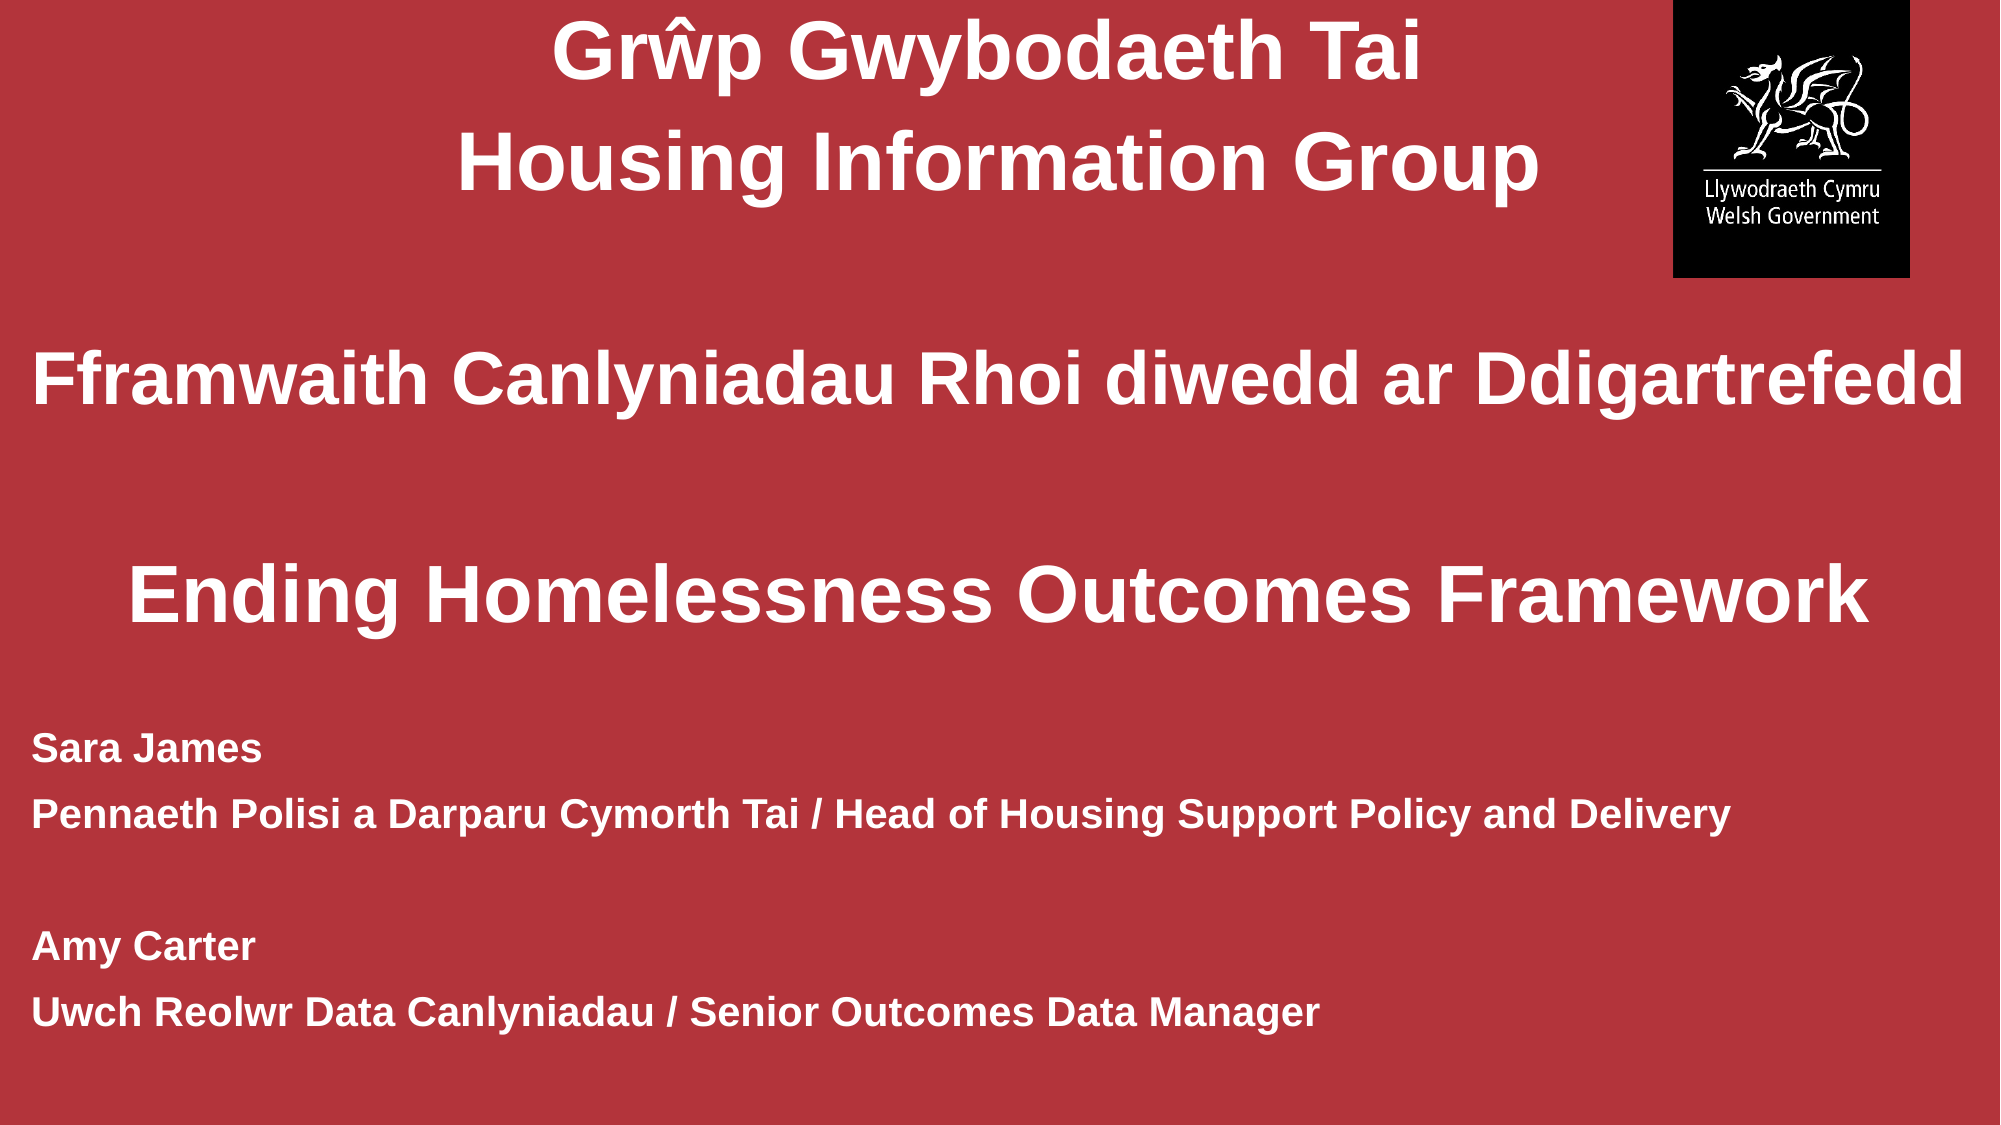

# Grŵp Gwybodaeth Tai
Housing Information Group
Fframwaith Canlyniadau Rhoi diwedd ar Ddigartrefedd
Ending Homelessness Outcomes Framework
Sara James
Pennaeth Polisi a Darparu Cymorth Tai / Head of Housing Support Policy and Delivery
Amy Carter
Uwch Reolwr Data Canlyniadau / Senior Outcomes Data Manager